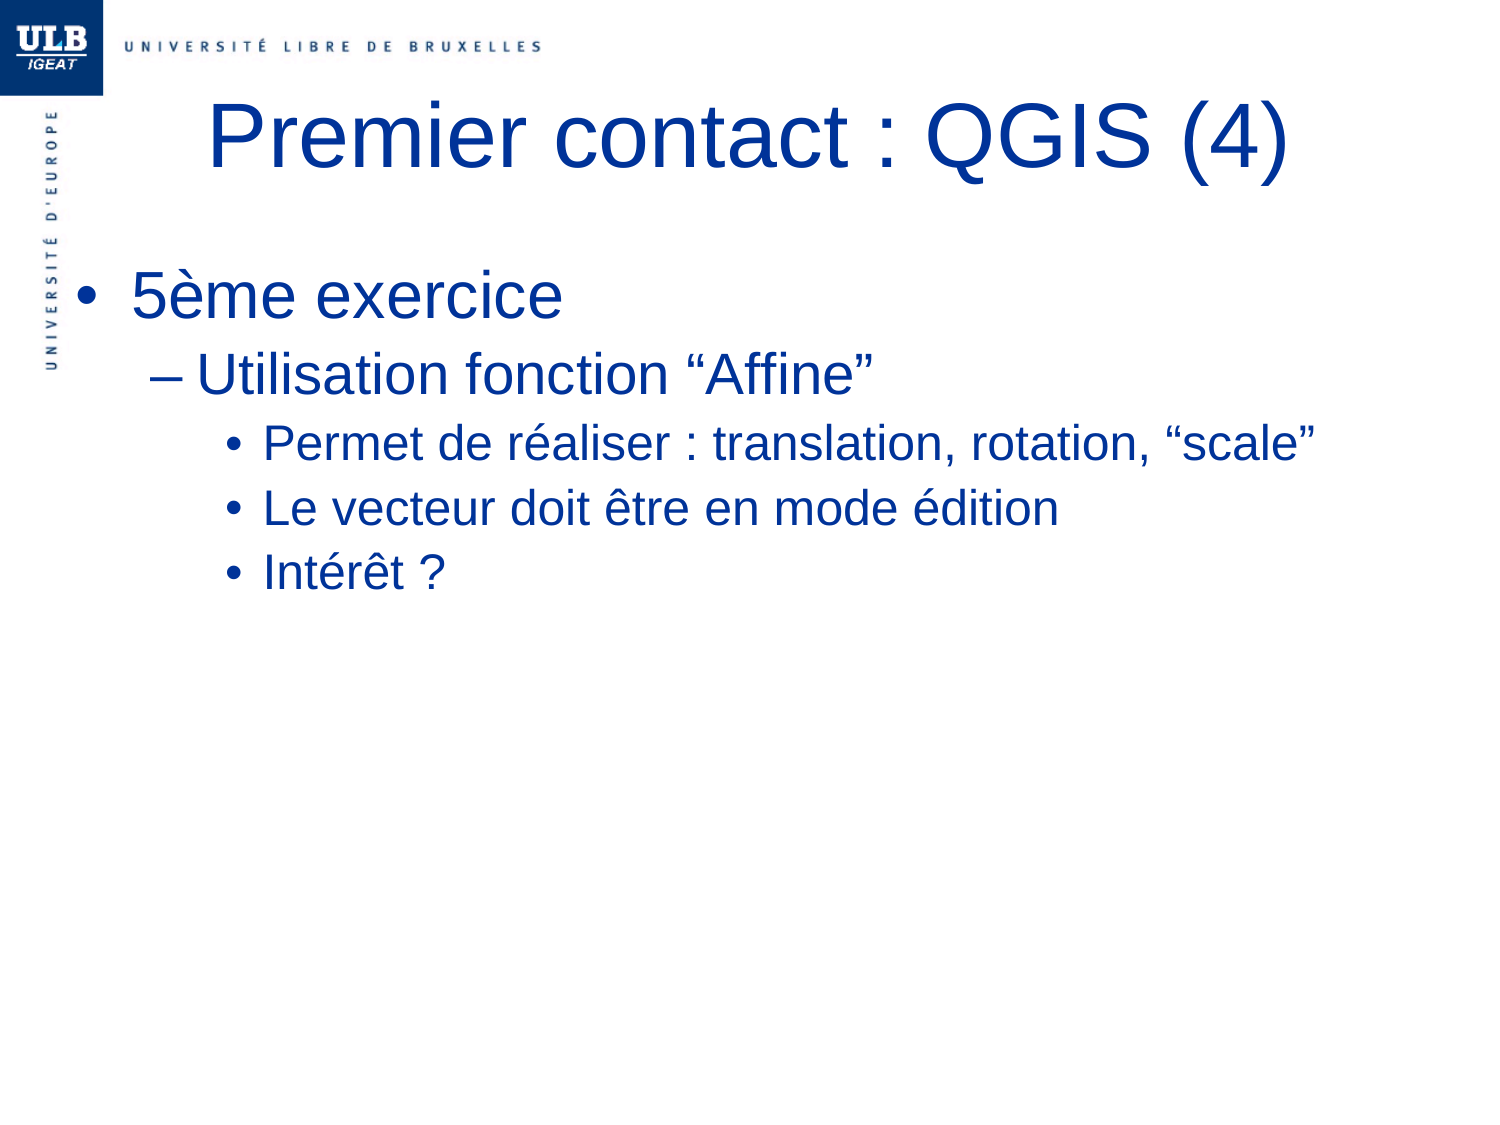

# Premier contact : QGIS (4)
5ème exercice
Utilisation fonction “Affine”
Permet de réaliser : translation, rotation, “scale”
Le vecteur doit être en mode édition
Intérêt ?